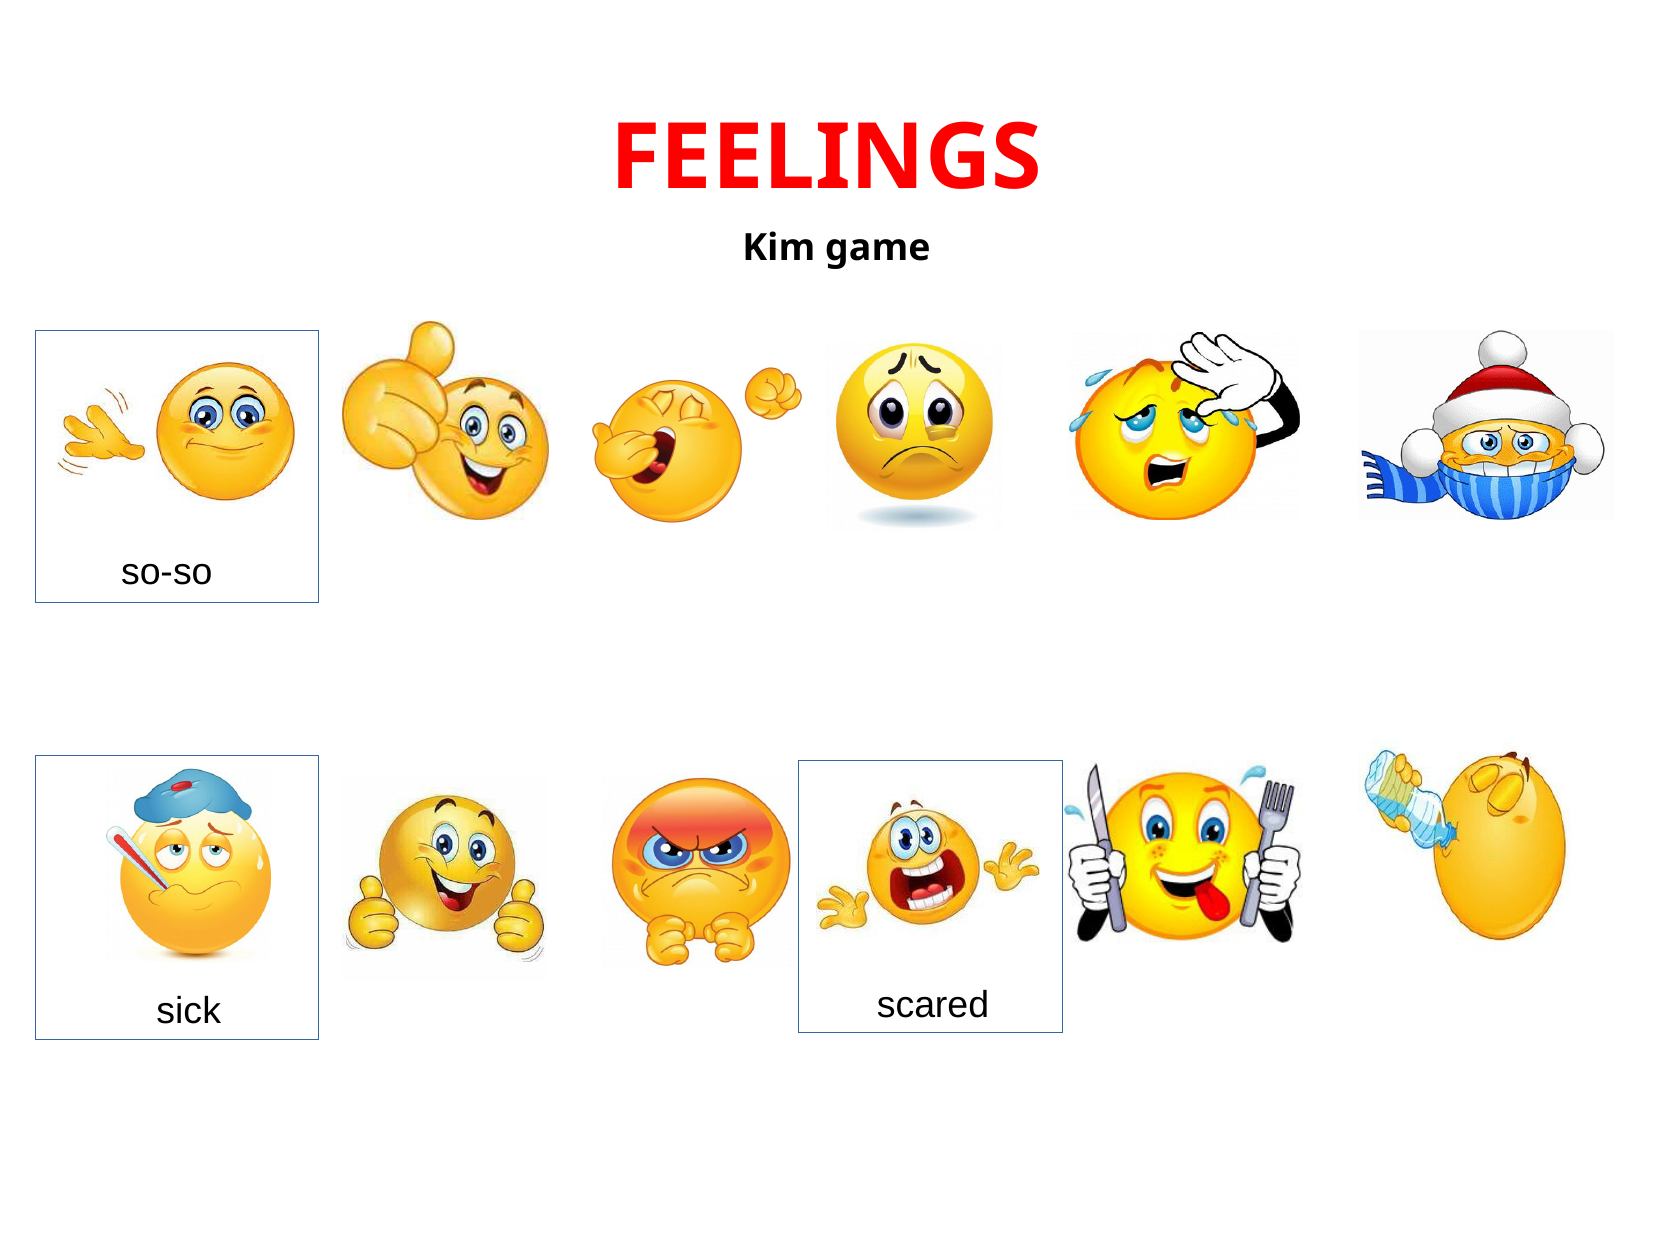

# FEELINGS
 Kim game
so-so
scared
sick